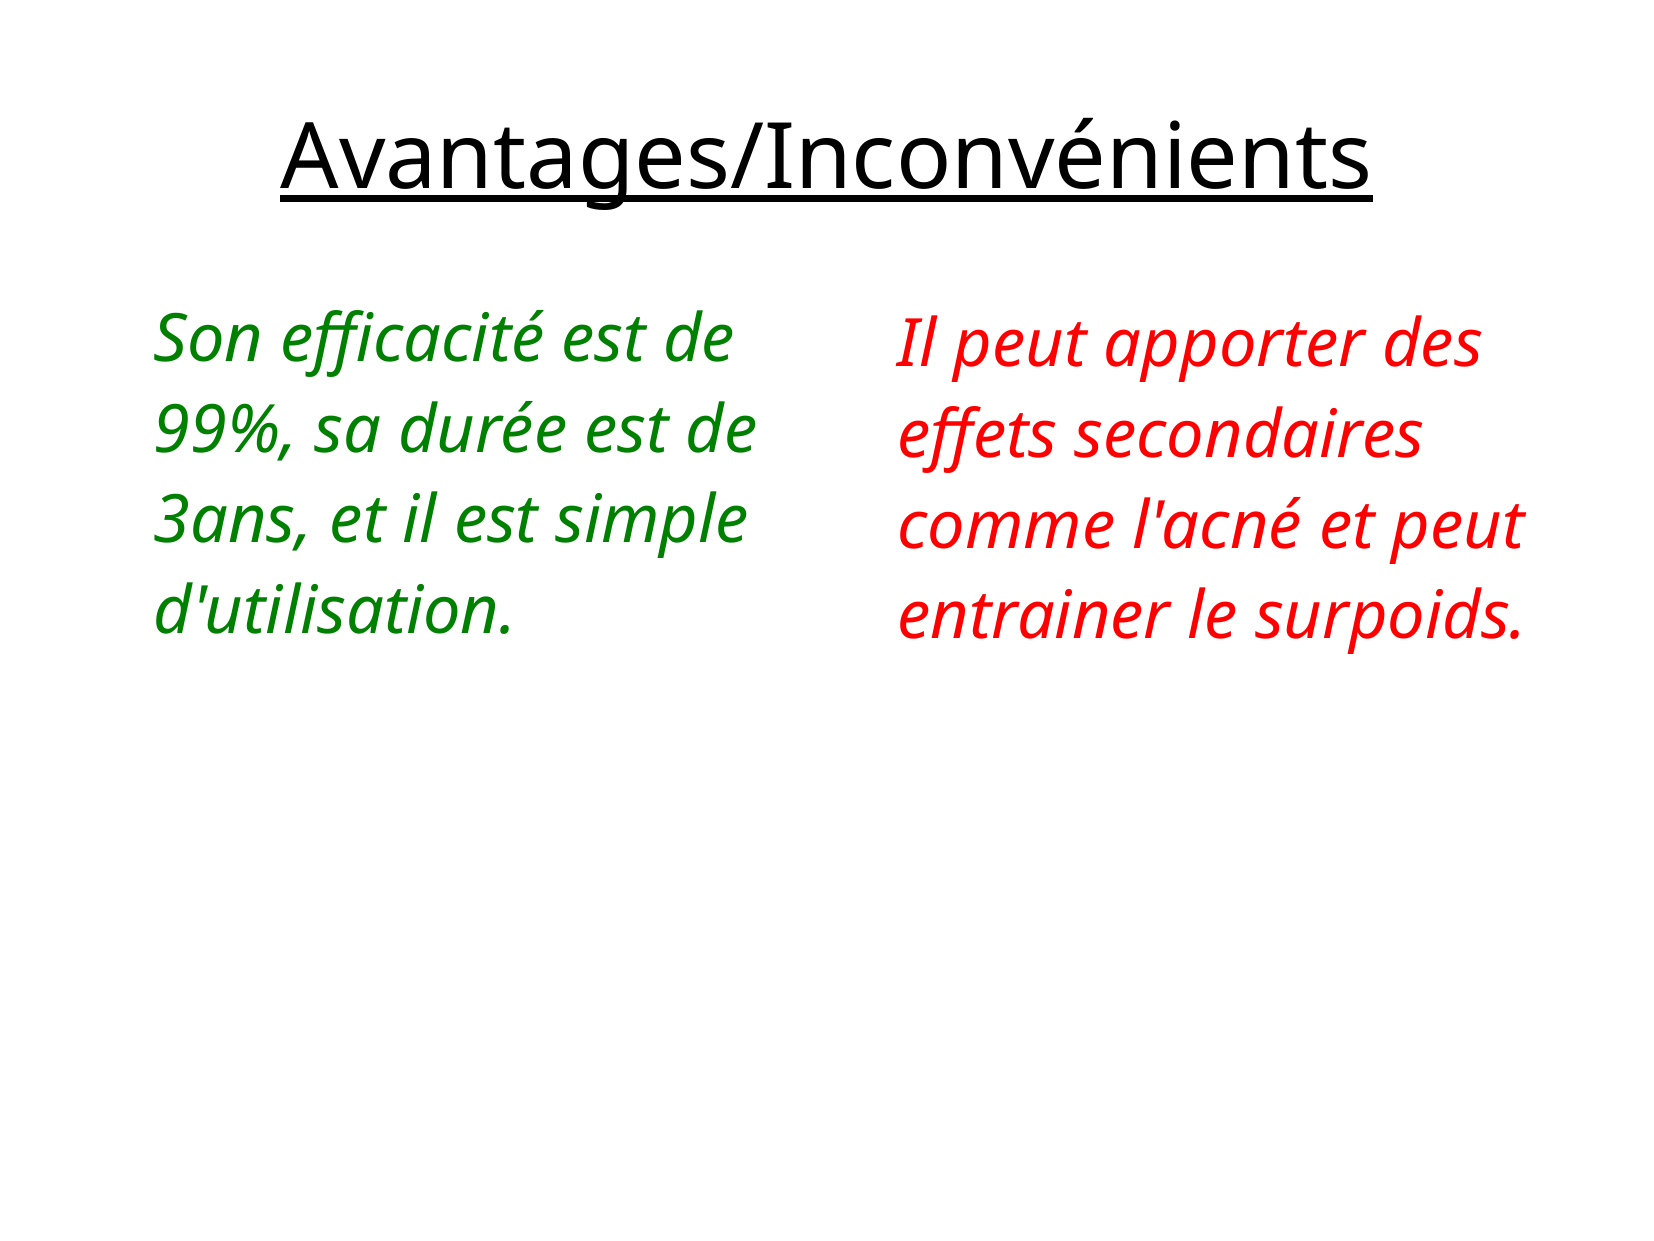

# Avantages/Inconvénients
Son efficacité est de 99%, sa durée est de 3ans, et il est simple d'utilisation.
Il peut apporter des effets secondaires comme l'acné et peut entrainer le surpoids.